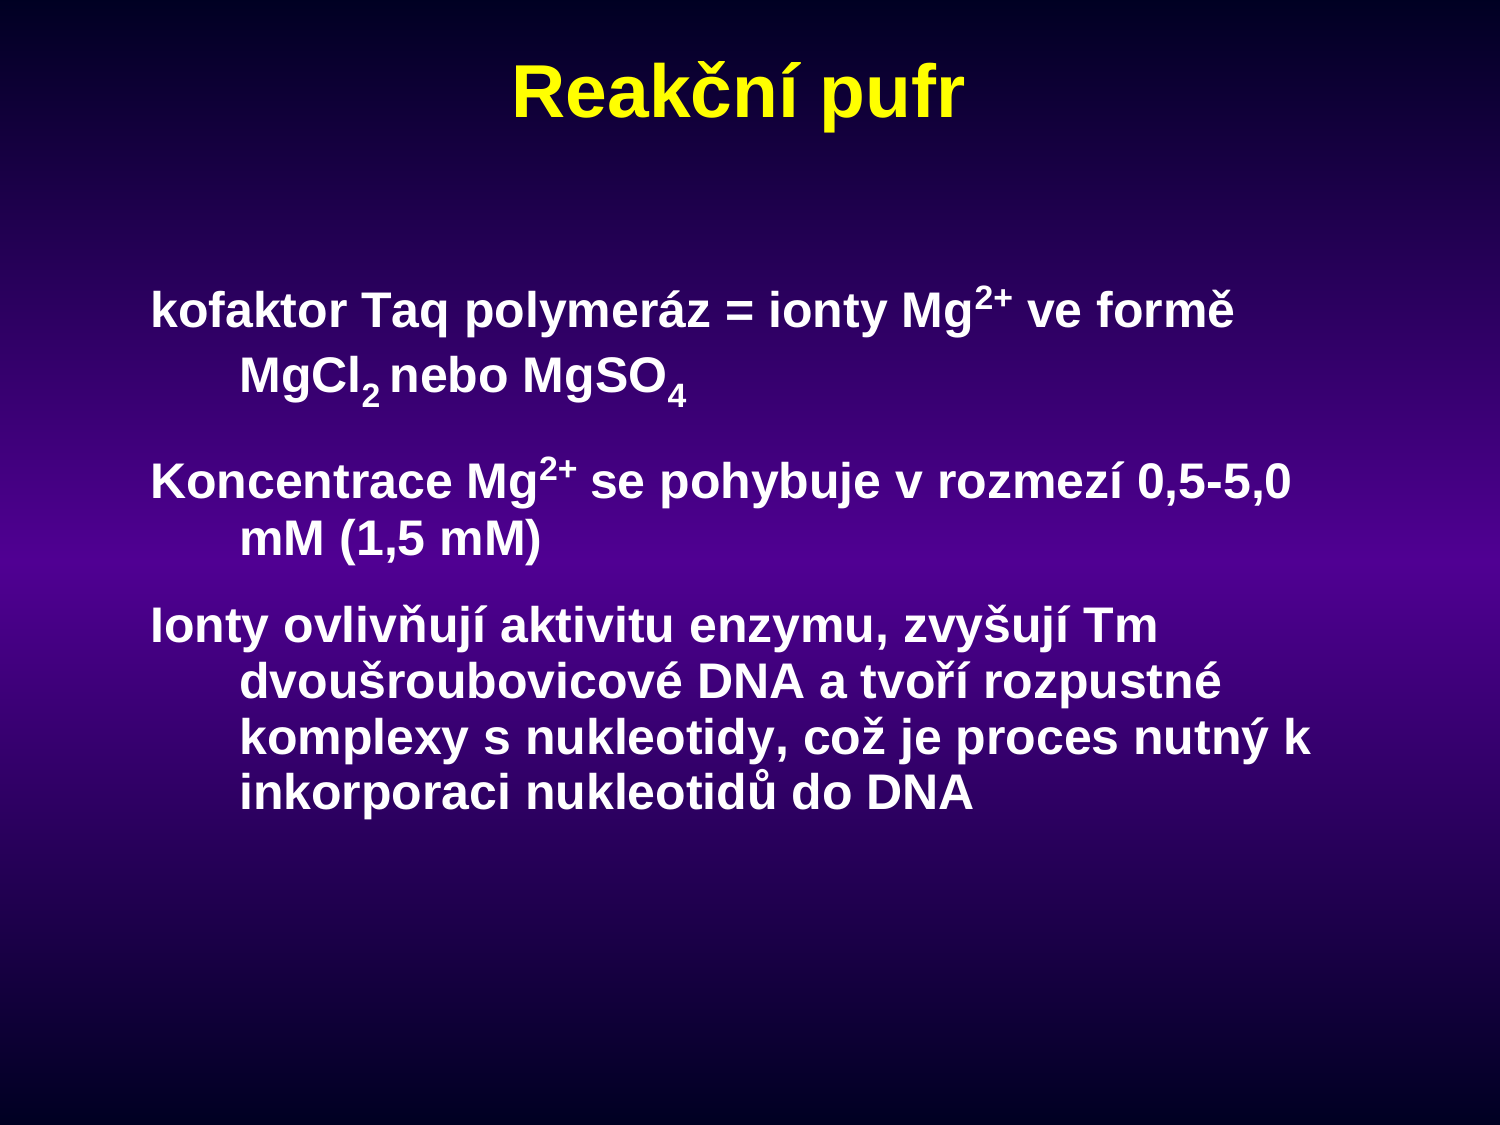

# Reakční pufr
kofaktor Taq polymeráz = ionty Mg2+ ve formě MgCl2 nebo MgSO4
Koncentrace Mg2+ se pohybuje v rozmezí 0,5-5,0 mM (1,5 mM)
Ionty ovlivňují aktivitu enzymu, zvyšují Tm dvoušroubovicové DNA a tvoří rozpustné komplexy s nukleotidy, což je proces nutný k inkorporaci nukleotidů do DNA